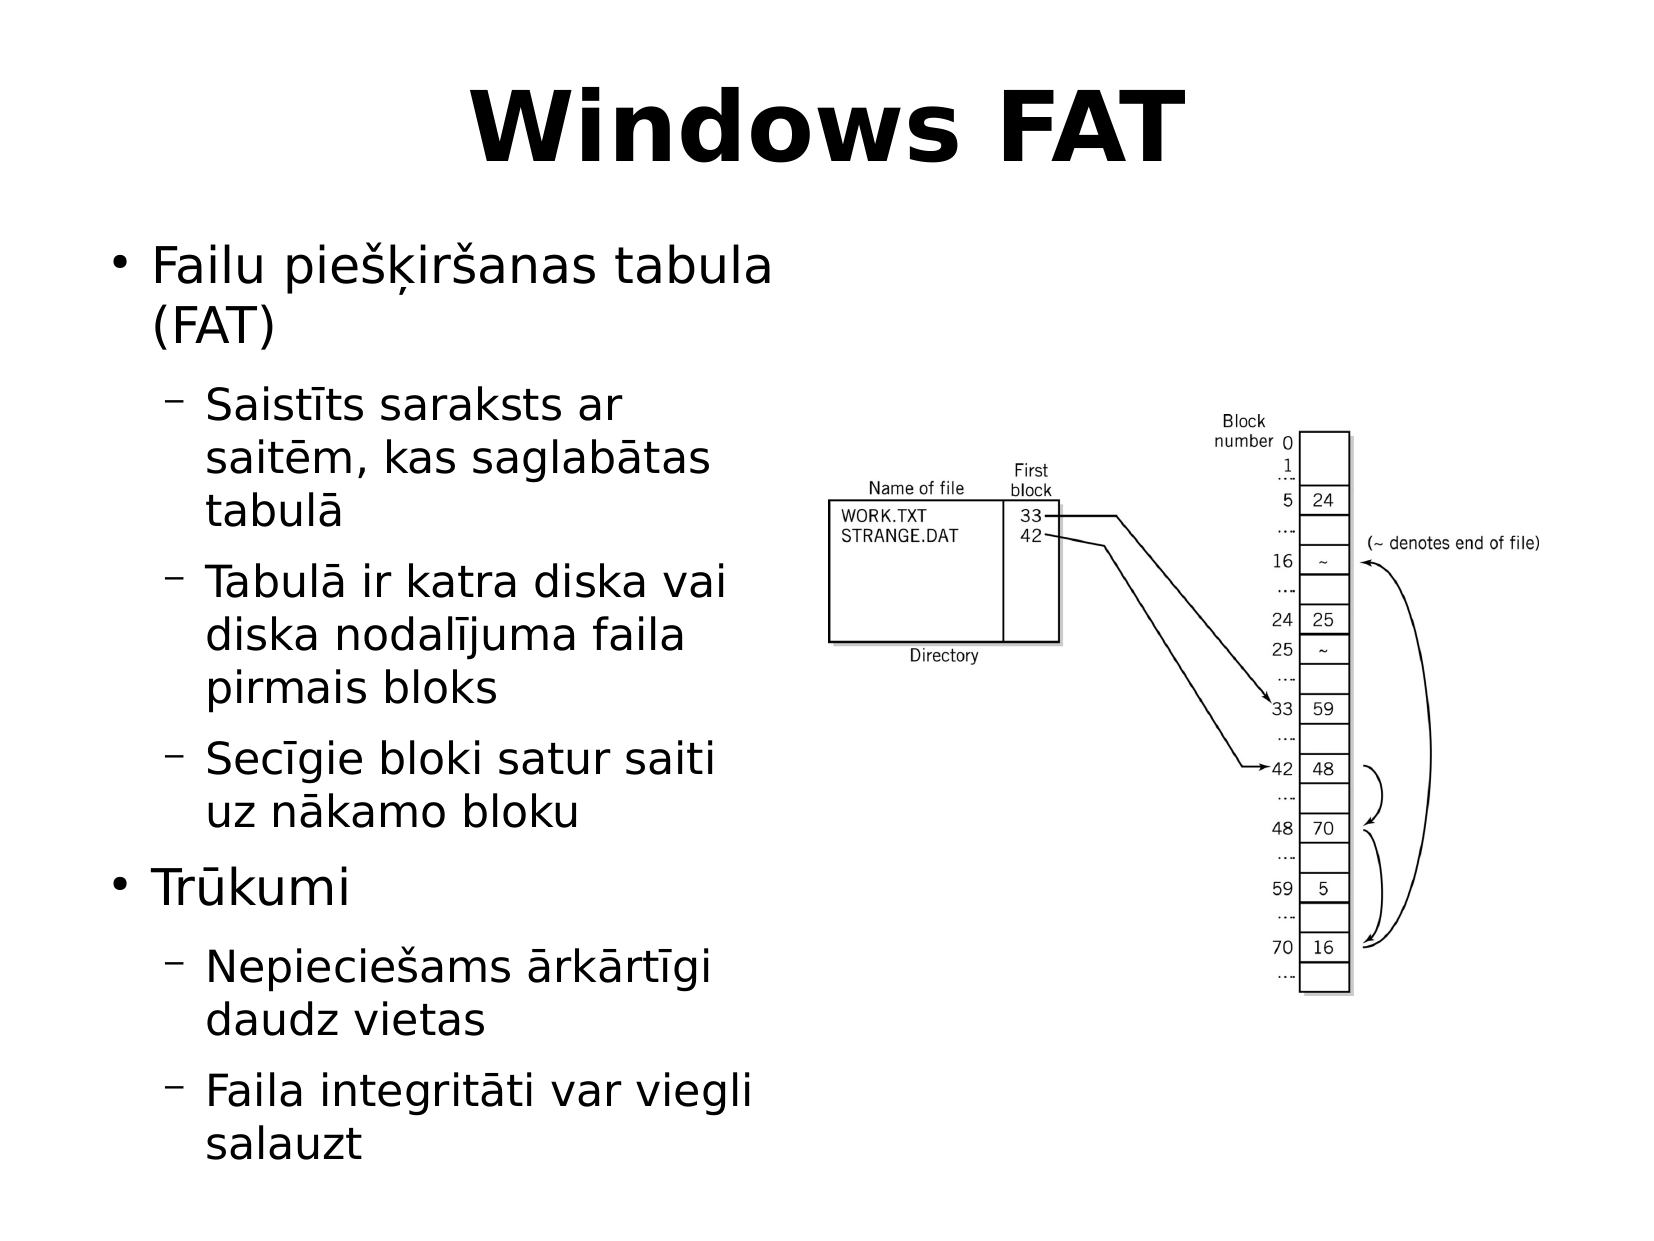

# Windows FAT
Failu piešķiršanas tabula (FAT)
Saistīts saraksts ar saitēm, kas saglabātas tabulā
Tabulā ir katra diska vai diska nodalījuma faila pirmais bloks
Secīgie bloki satur saiti uz nākamo bloku
Trūkumi
Nepieciešams ārkārtīgi daudz vietas
Faila integritāti var viegli salauzt